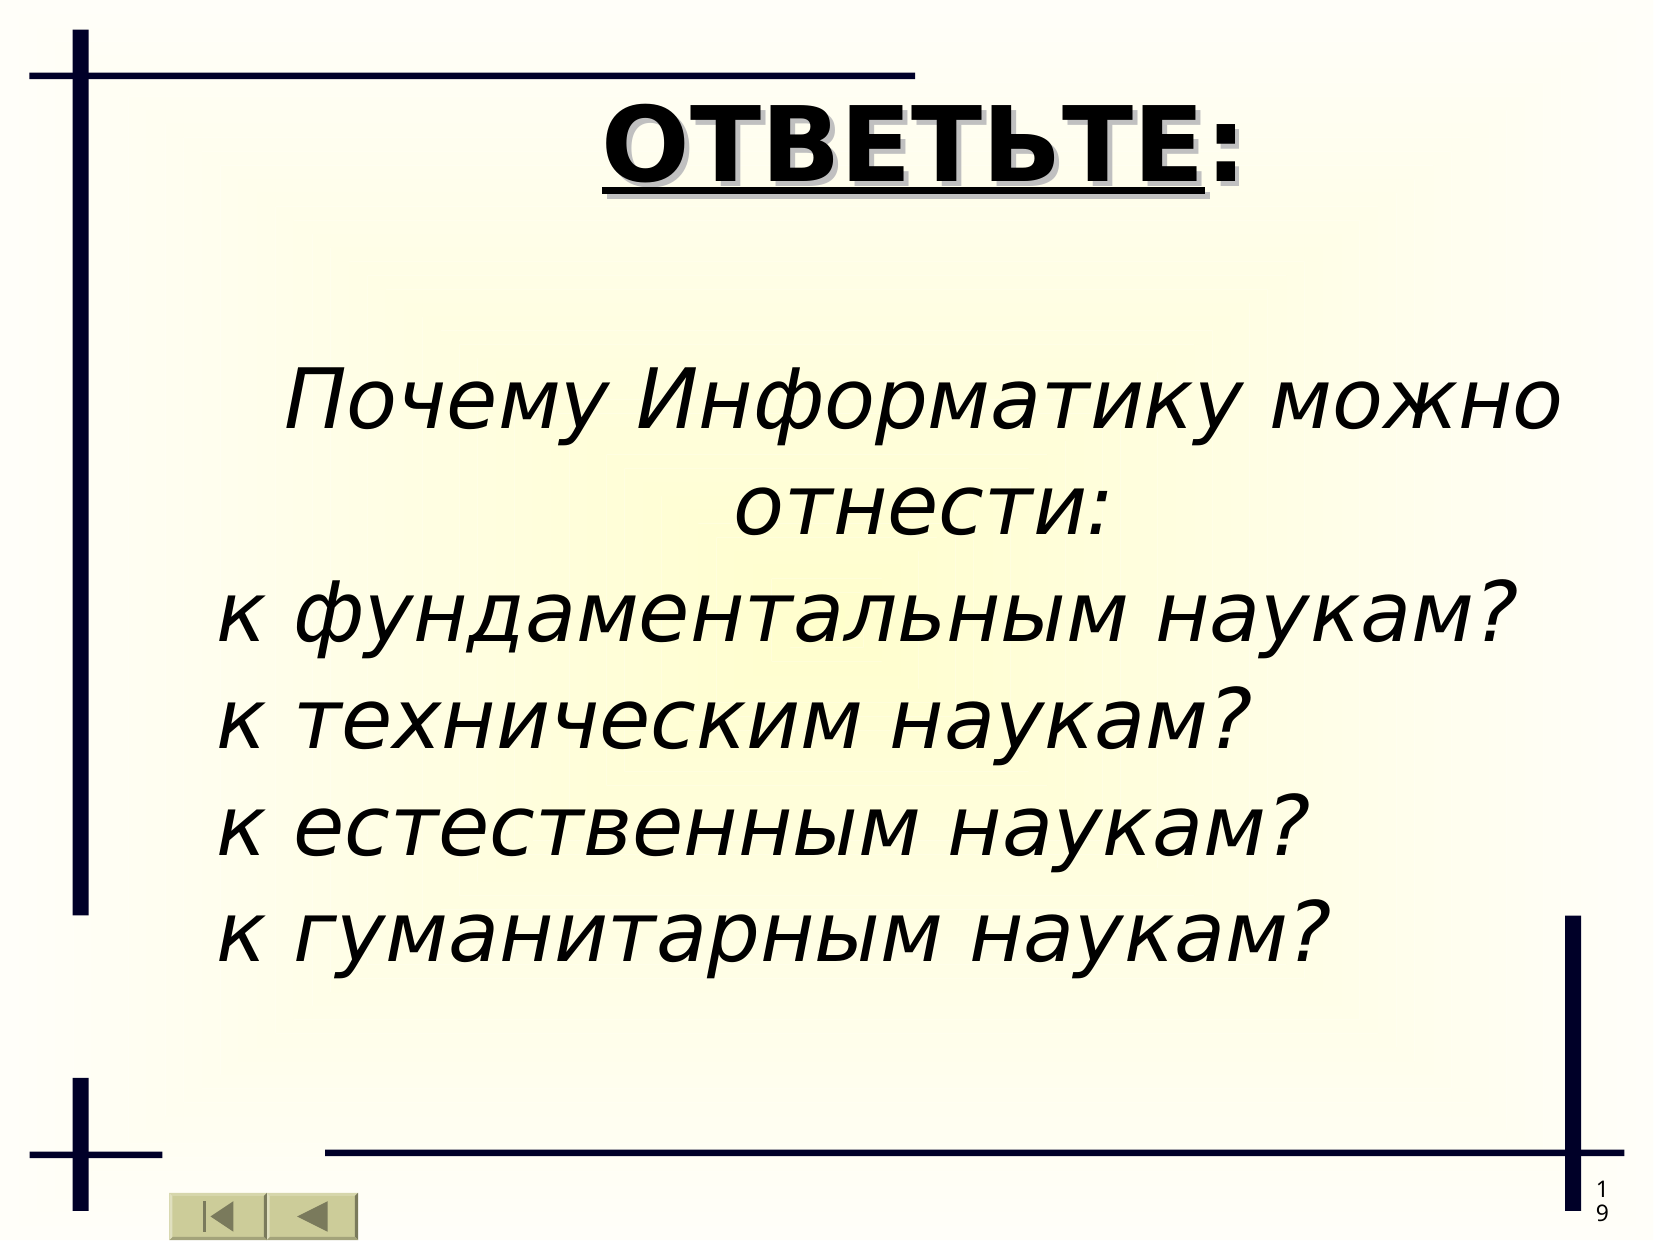

ОТВЕТЬТЕ:
Почему Информатику можно отнести:
к фундаментальным наукам?
к техническим наукам?
к естественным наукам?
к гуманитарным наукам?